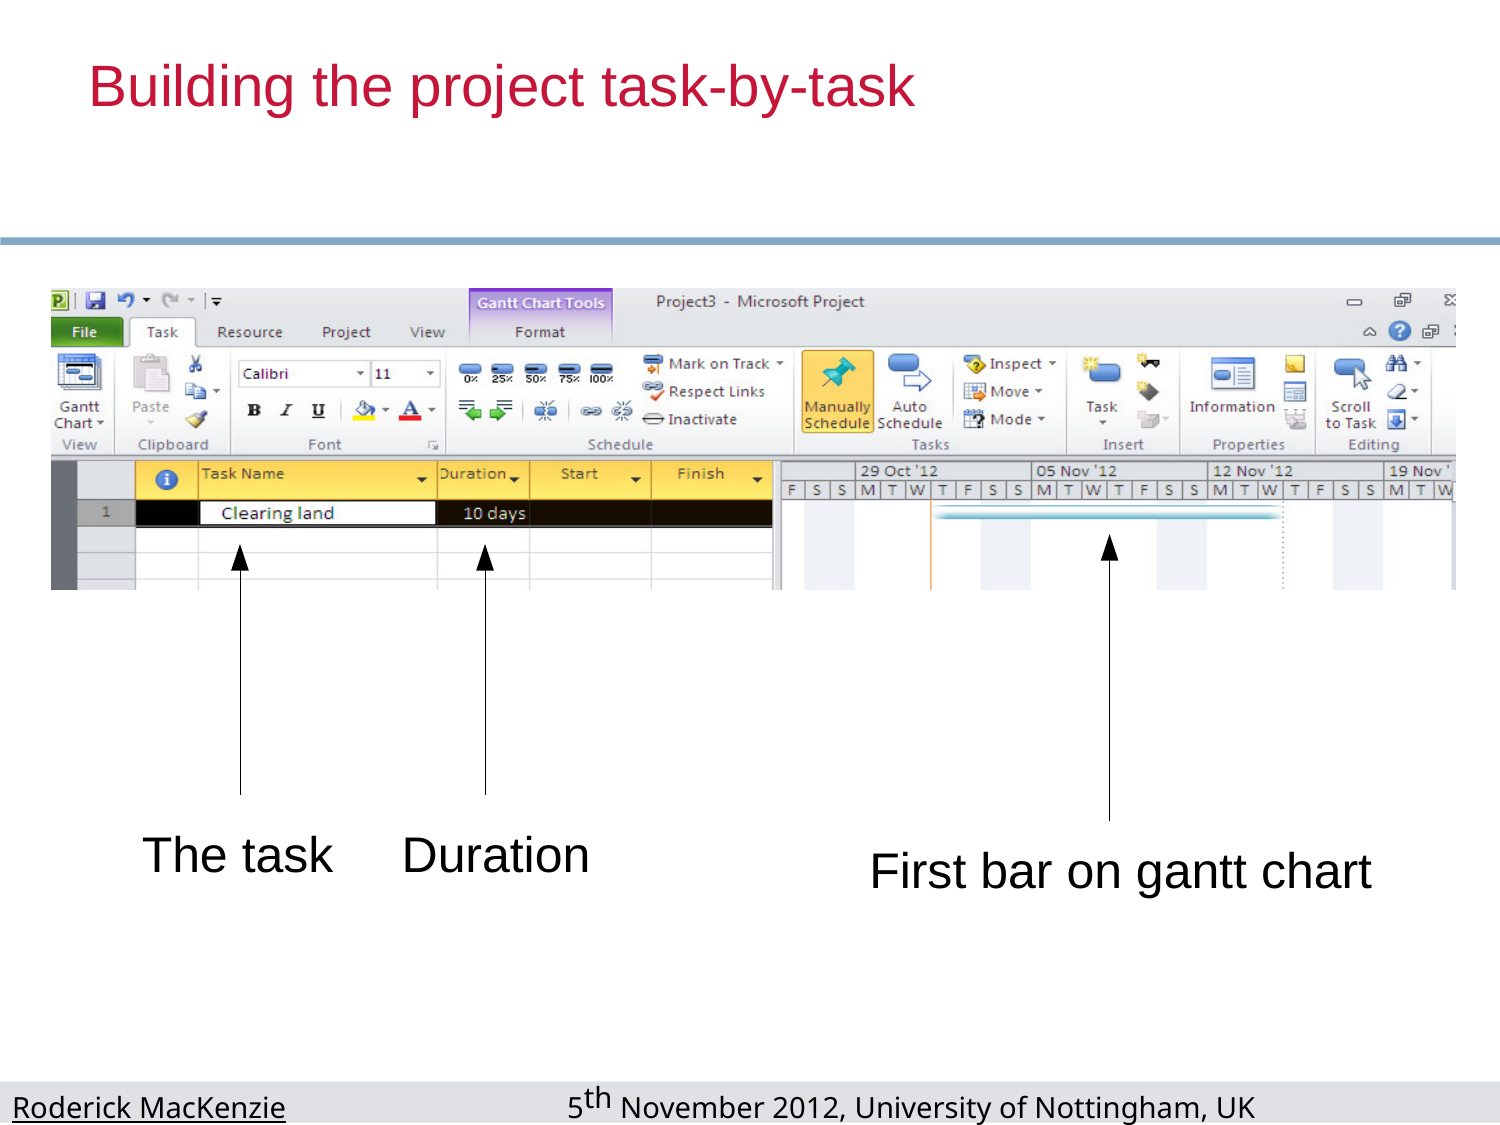

# Building the project task-by-task
The task
Duration
First bar on gantt chart